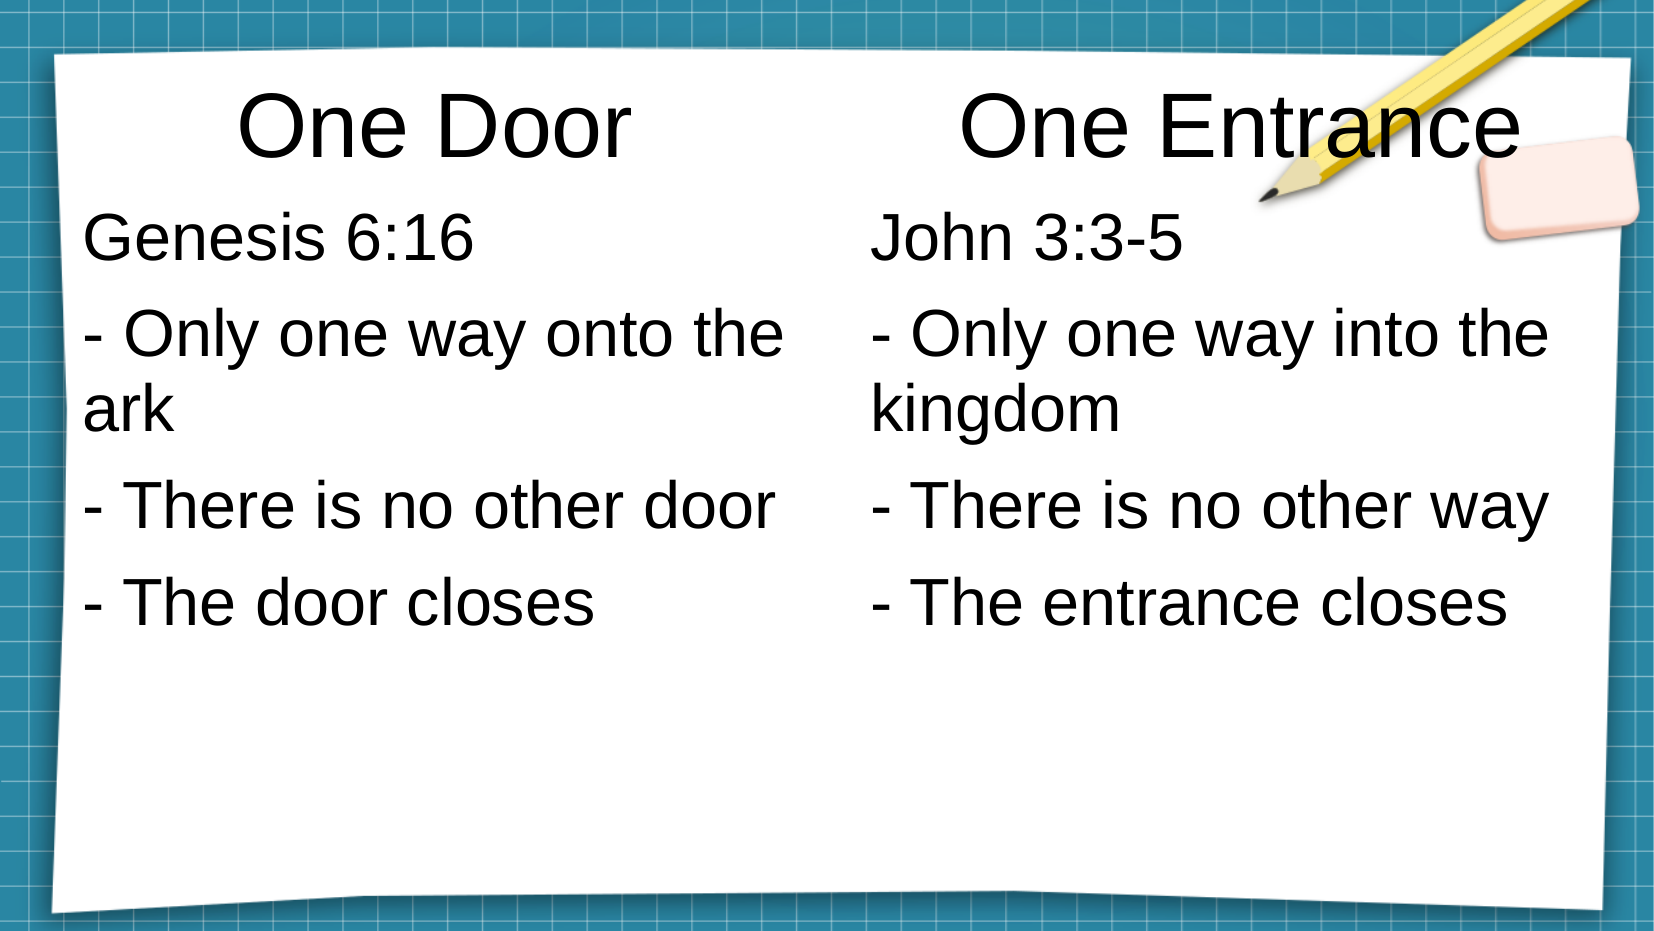

# One Door
Genesis 6:16
- Only one way onto the ark
- There is no other door
- The door closes
One Entrance
John 3:3-5
- Only one way into the kingdom
- There is no other way
- The entrance closes